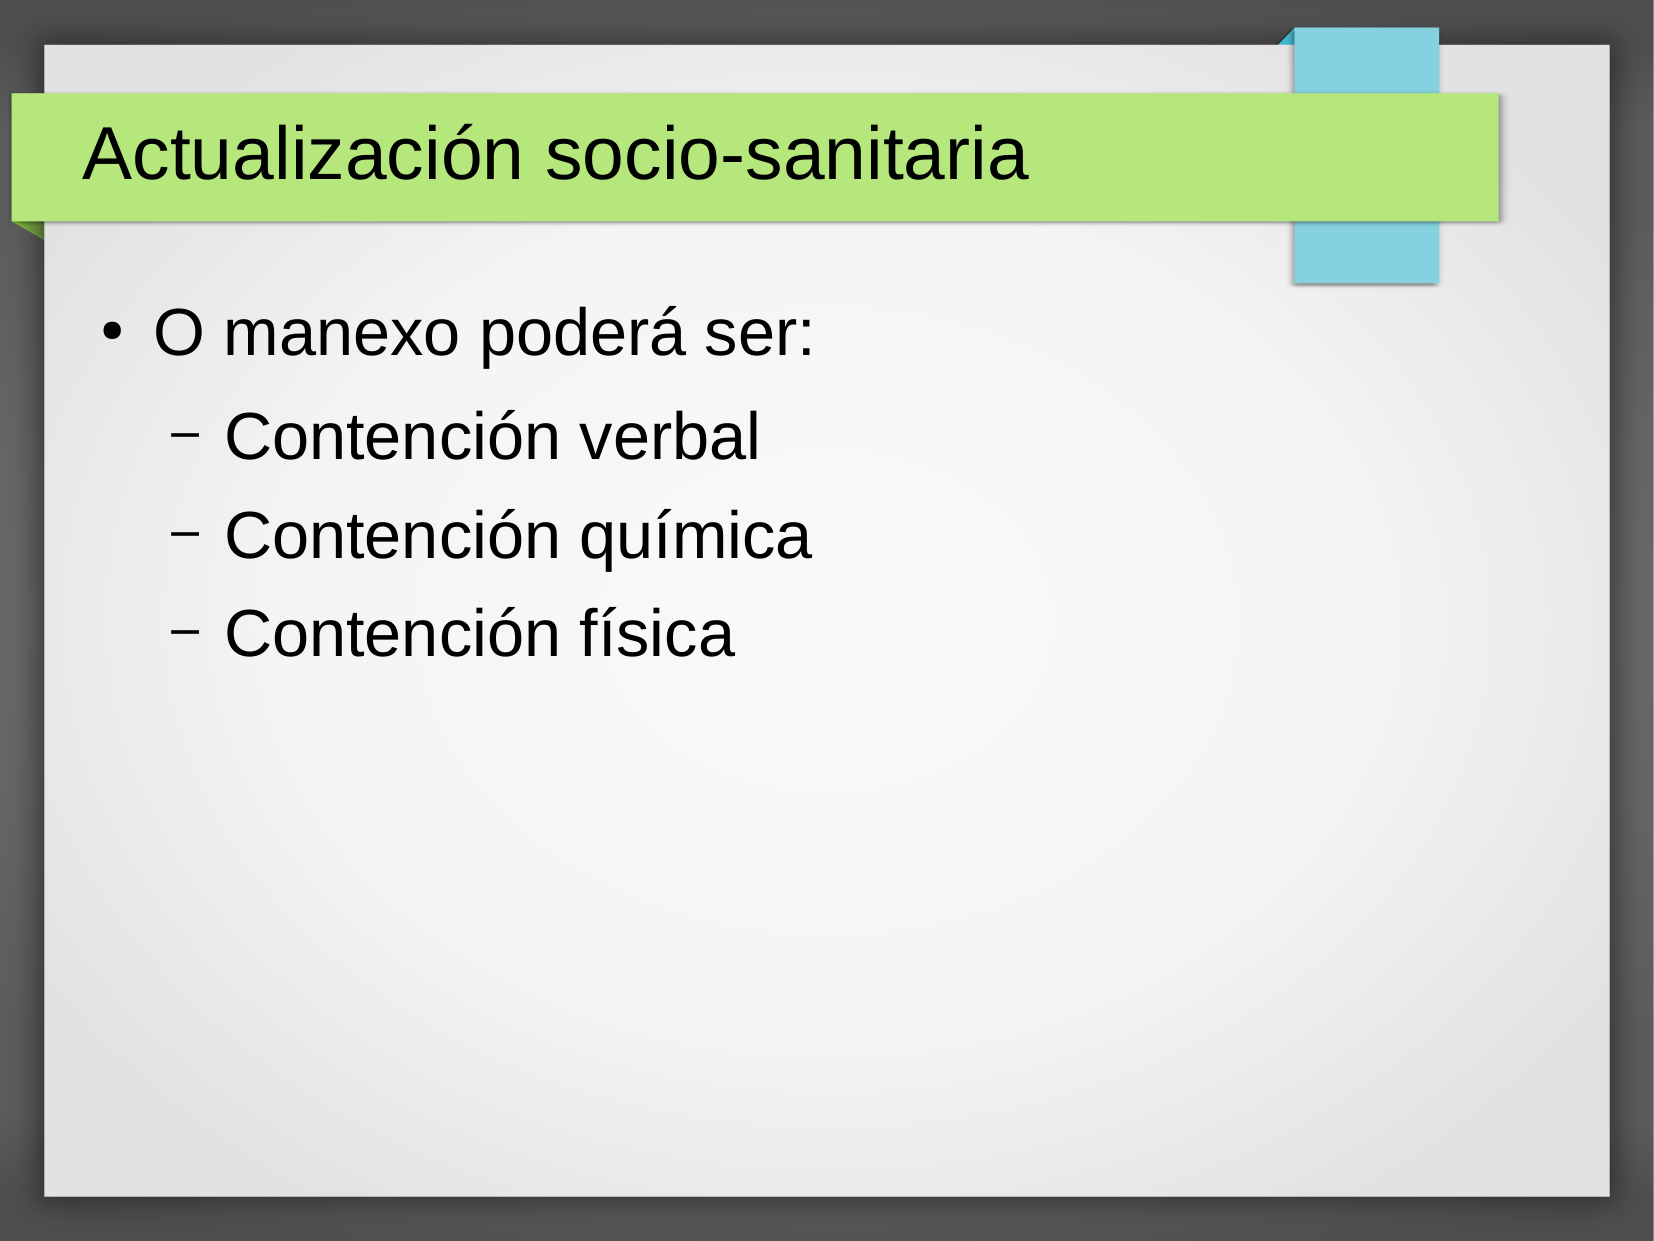

# Actualización socio-sanitaria
O manexo poderá ser:
Contención verbal
Contención química
Contención física